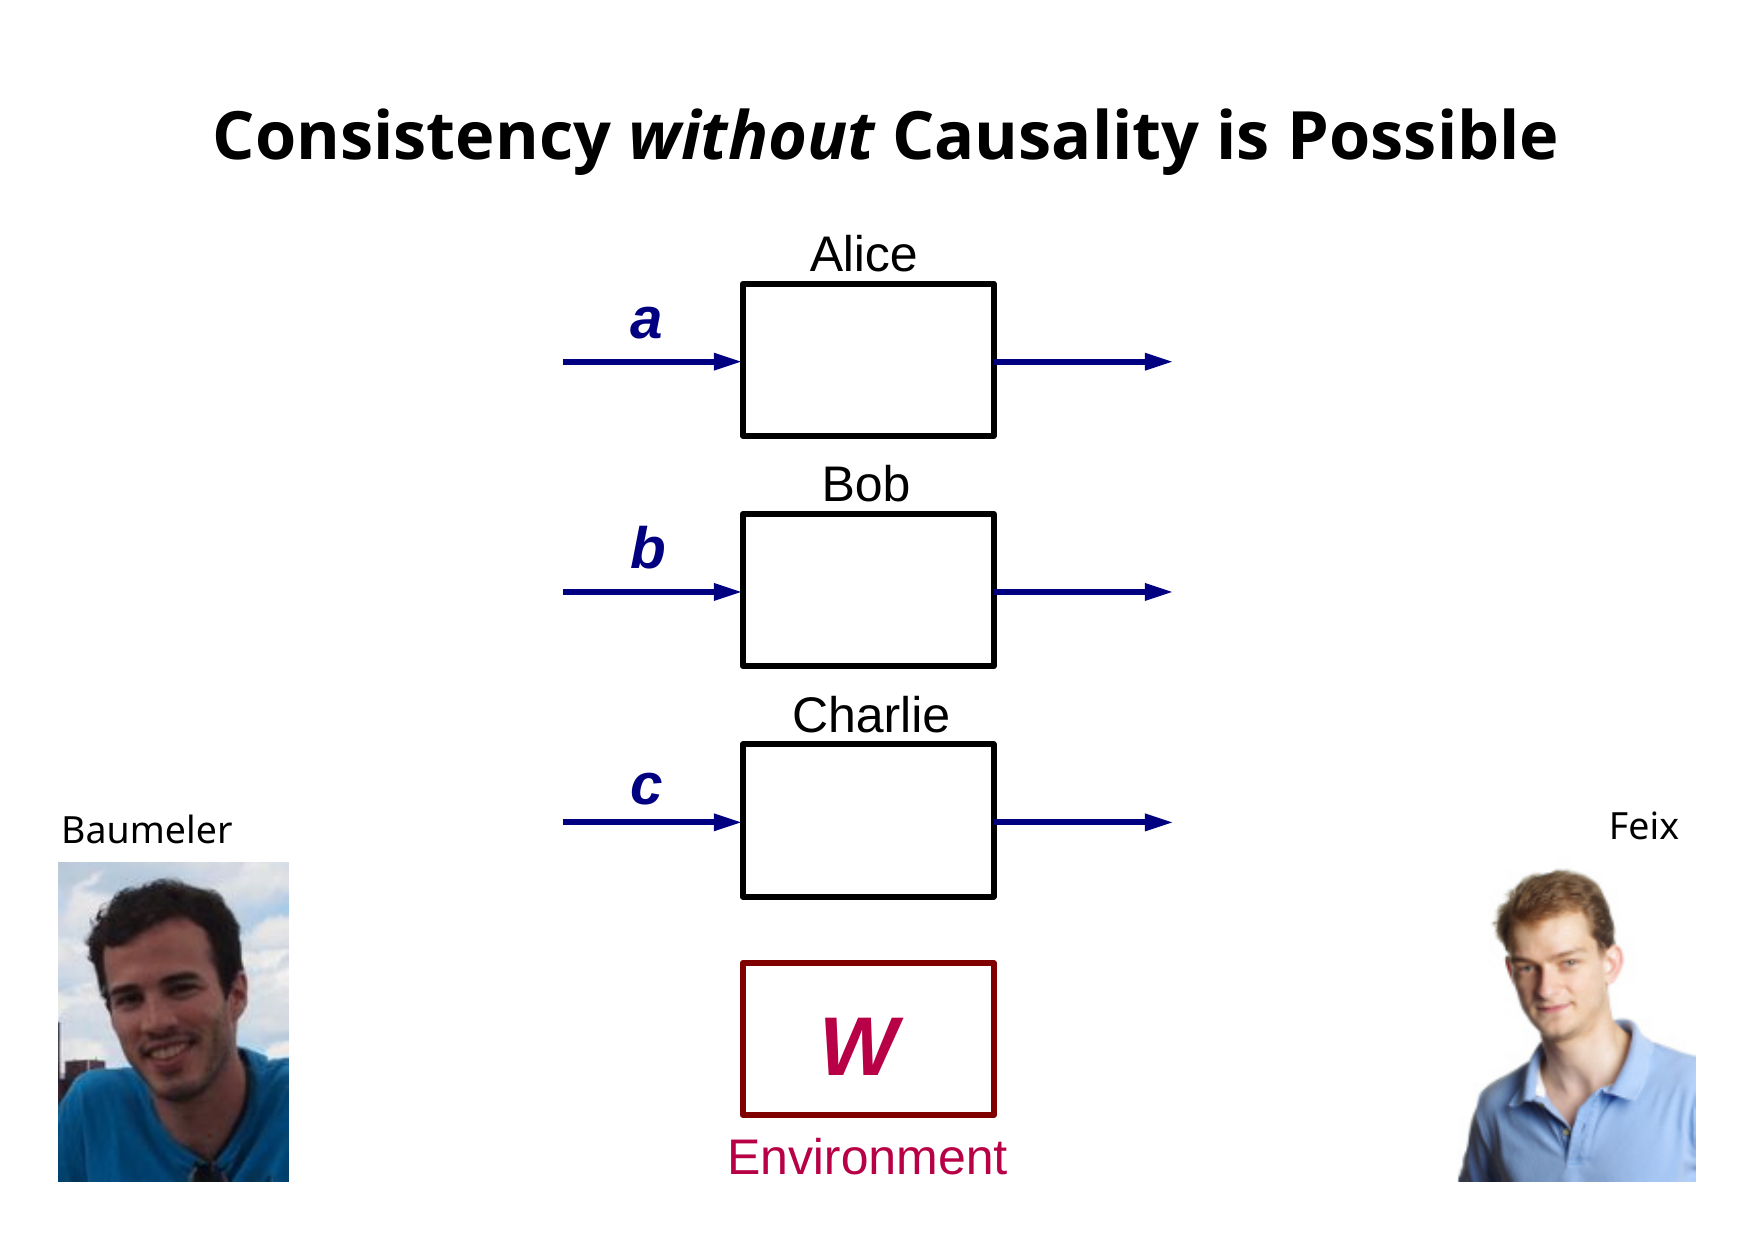

Consistency without Causality is Possible
Alice
a
Bob
b
Charlie
c
Feix
Baumeler
W
Environment